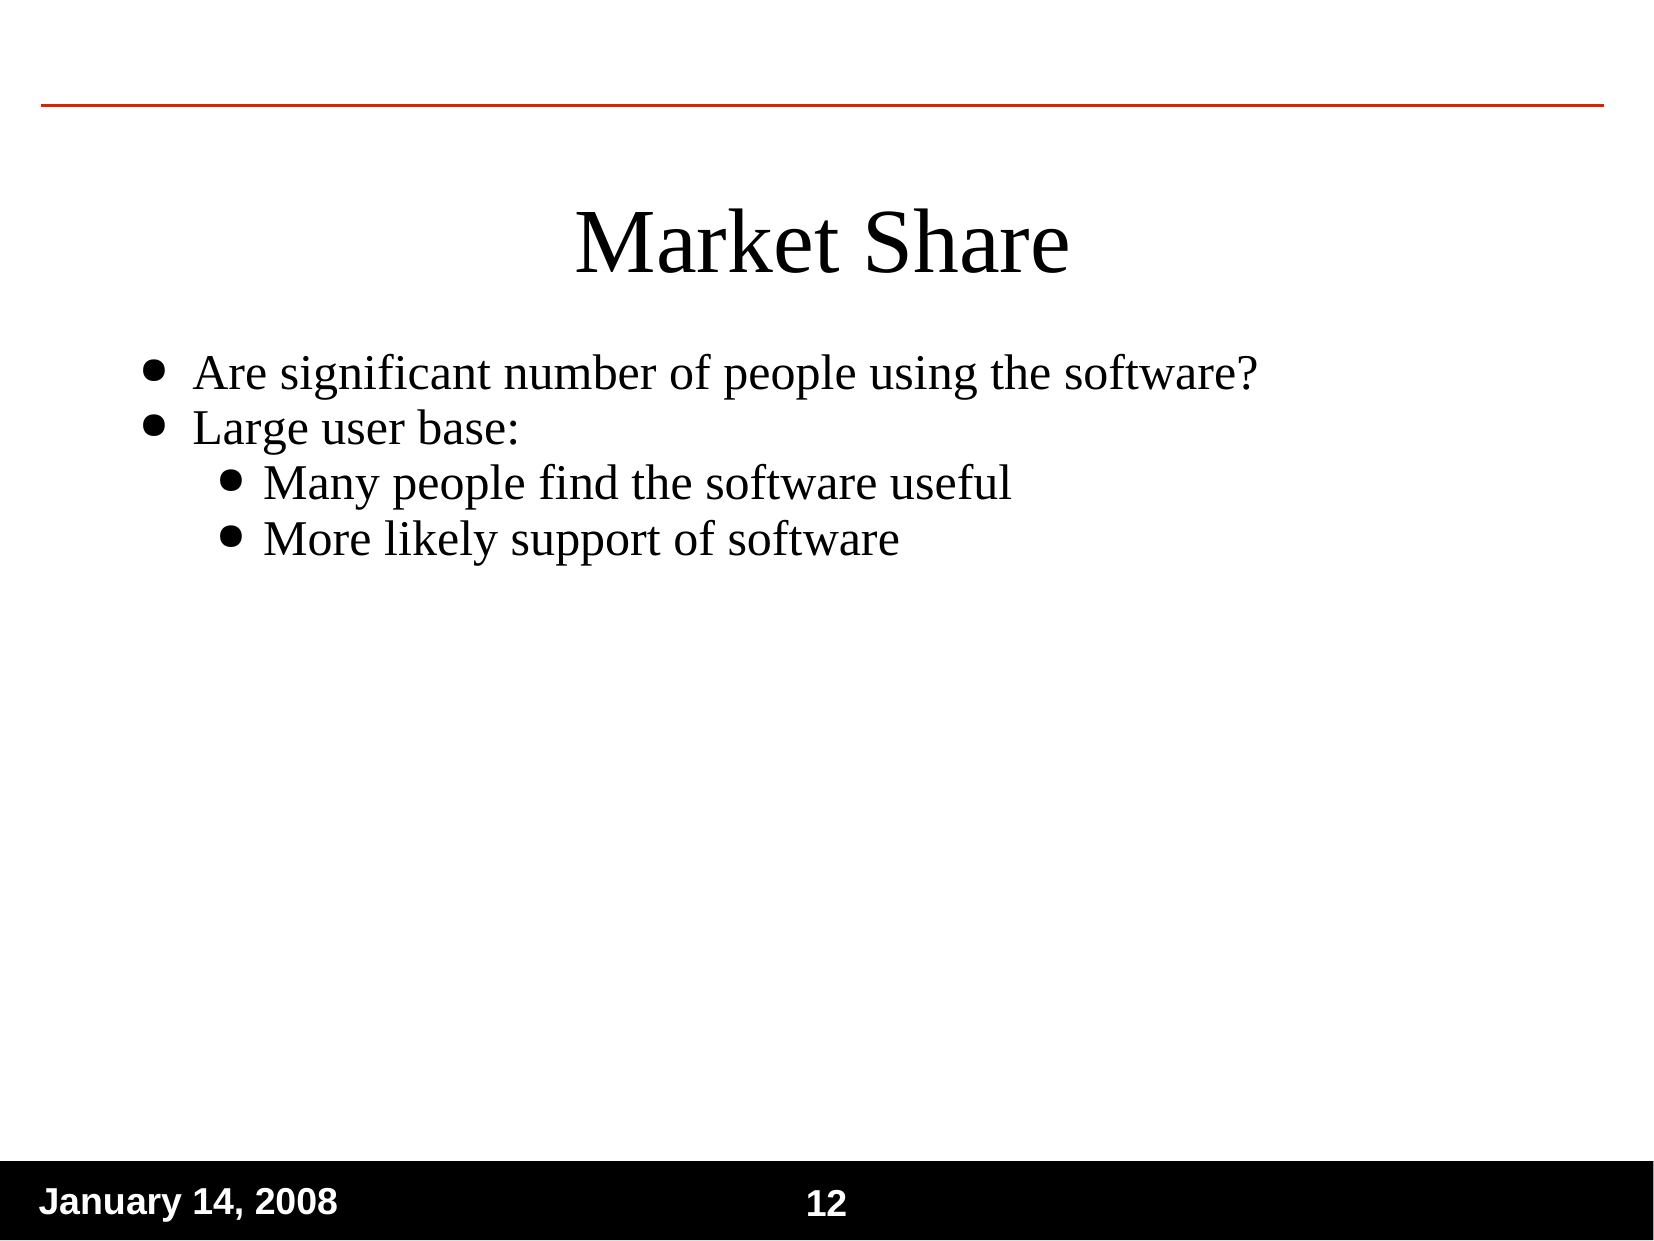

# Market Share
Are significant number of people using the software?
Large user base:
Many people find the software useful
More likely support of software